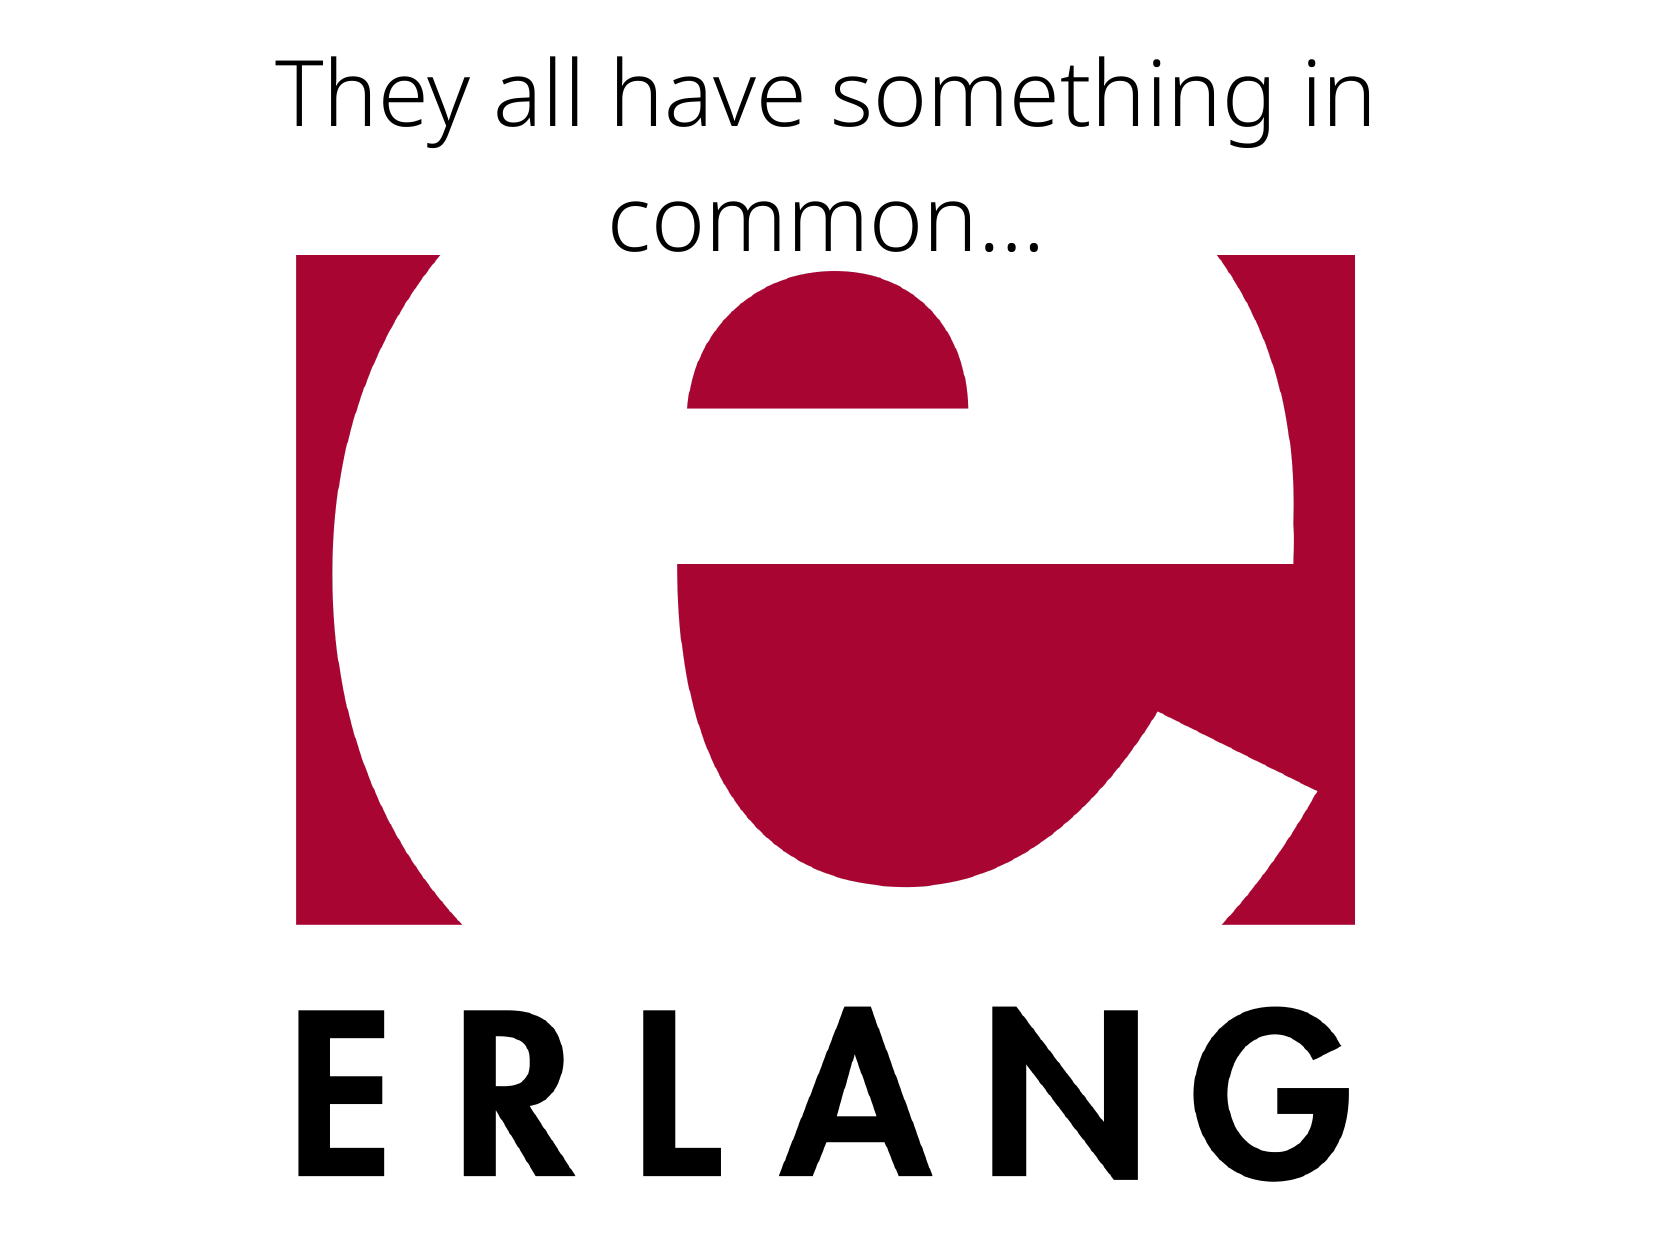

# They all have something in common…